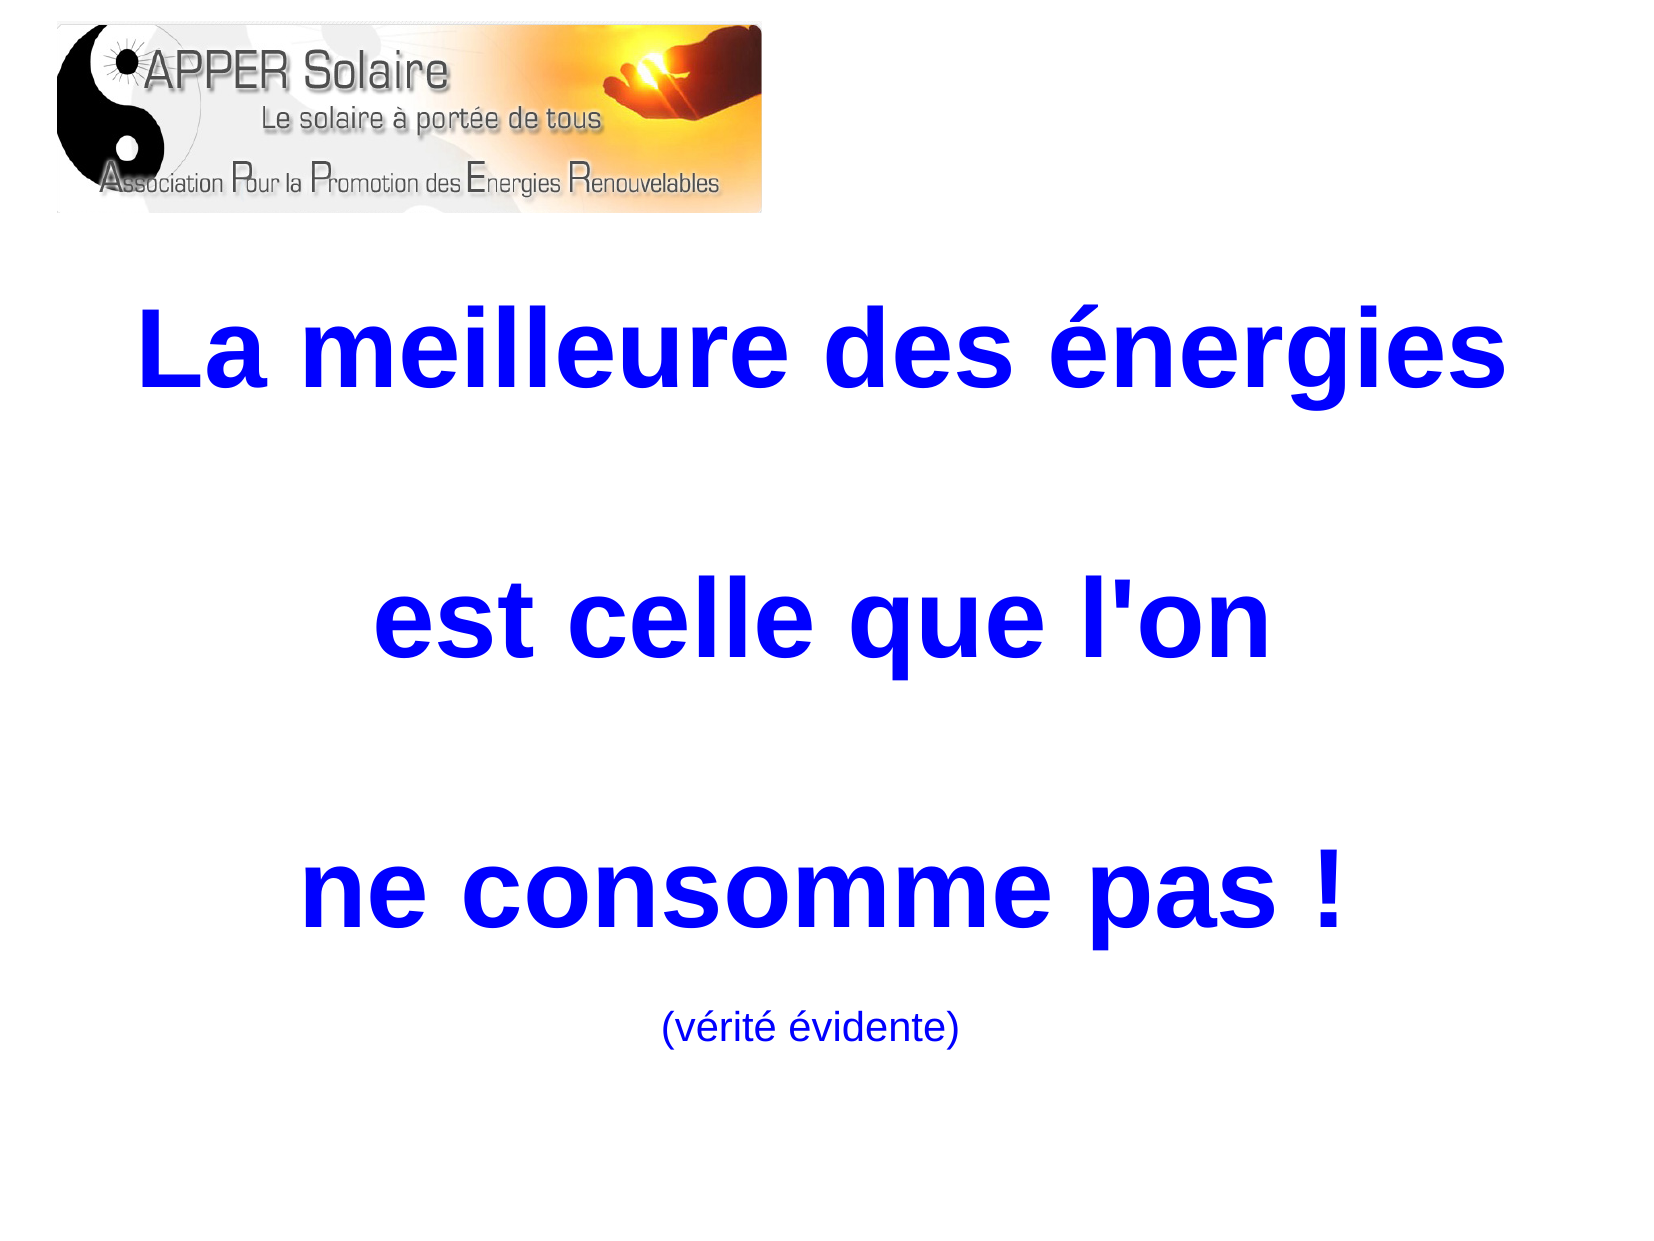

#
La meilleure des énergies
est celle que l'on
ne consomme pas !
(vérité évidente)